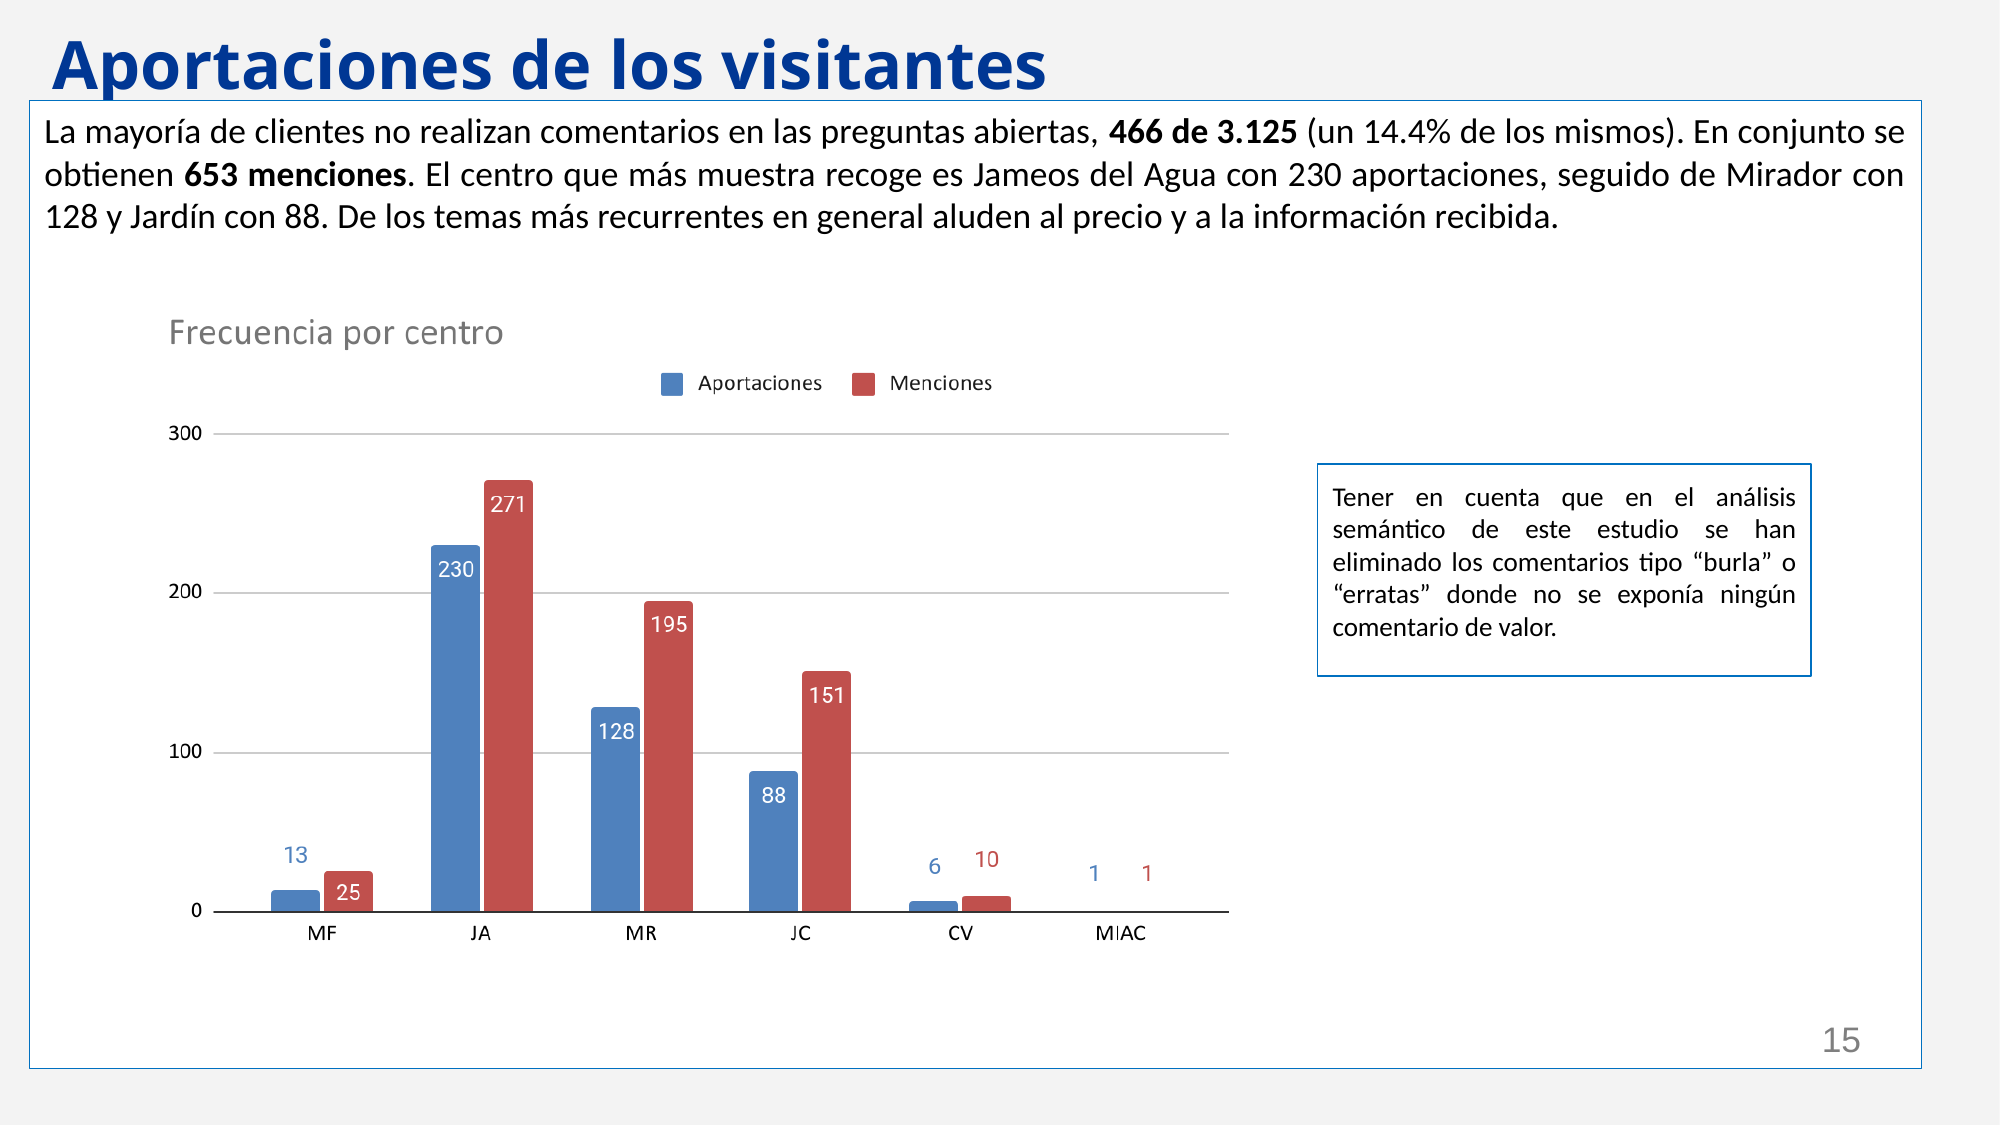

Aportaciones de los visitantes
La mayoría de clientes no realizan comentarios en las preguntas abiertas, 466 de 3.125 (un 14.4% de los mismos). En conjunto se obtienen 653 menciones. El centro que más muestra recoge es Jameos del Agua con 230 aportaciones, seguido de Mirador con 128 y Jardín con 88. De los temas más recurrentes en general aluden al precio y a la información recibida.
Tener en cuenta que en el análisis semántico de este estudio se han eliminado los comentarios tipo “burla” o “erratas” donde no se exponía ningún comentario de valor.